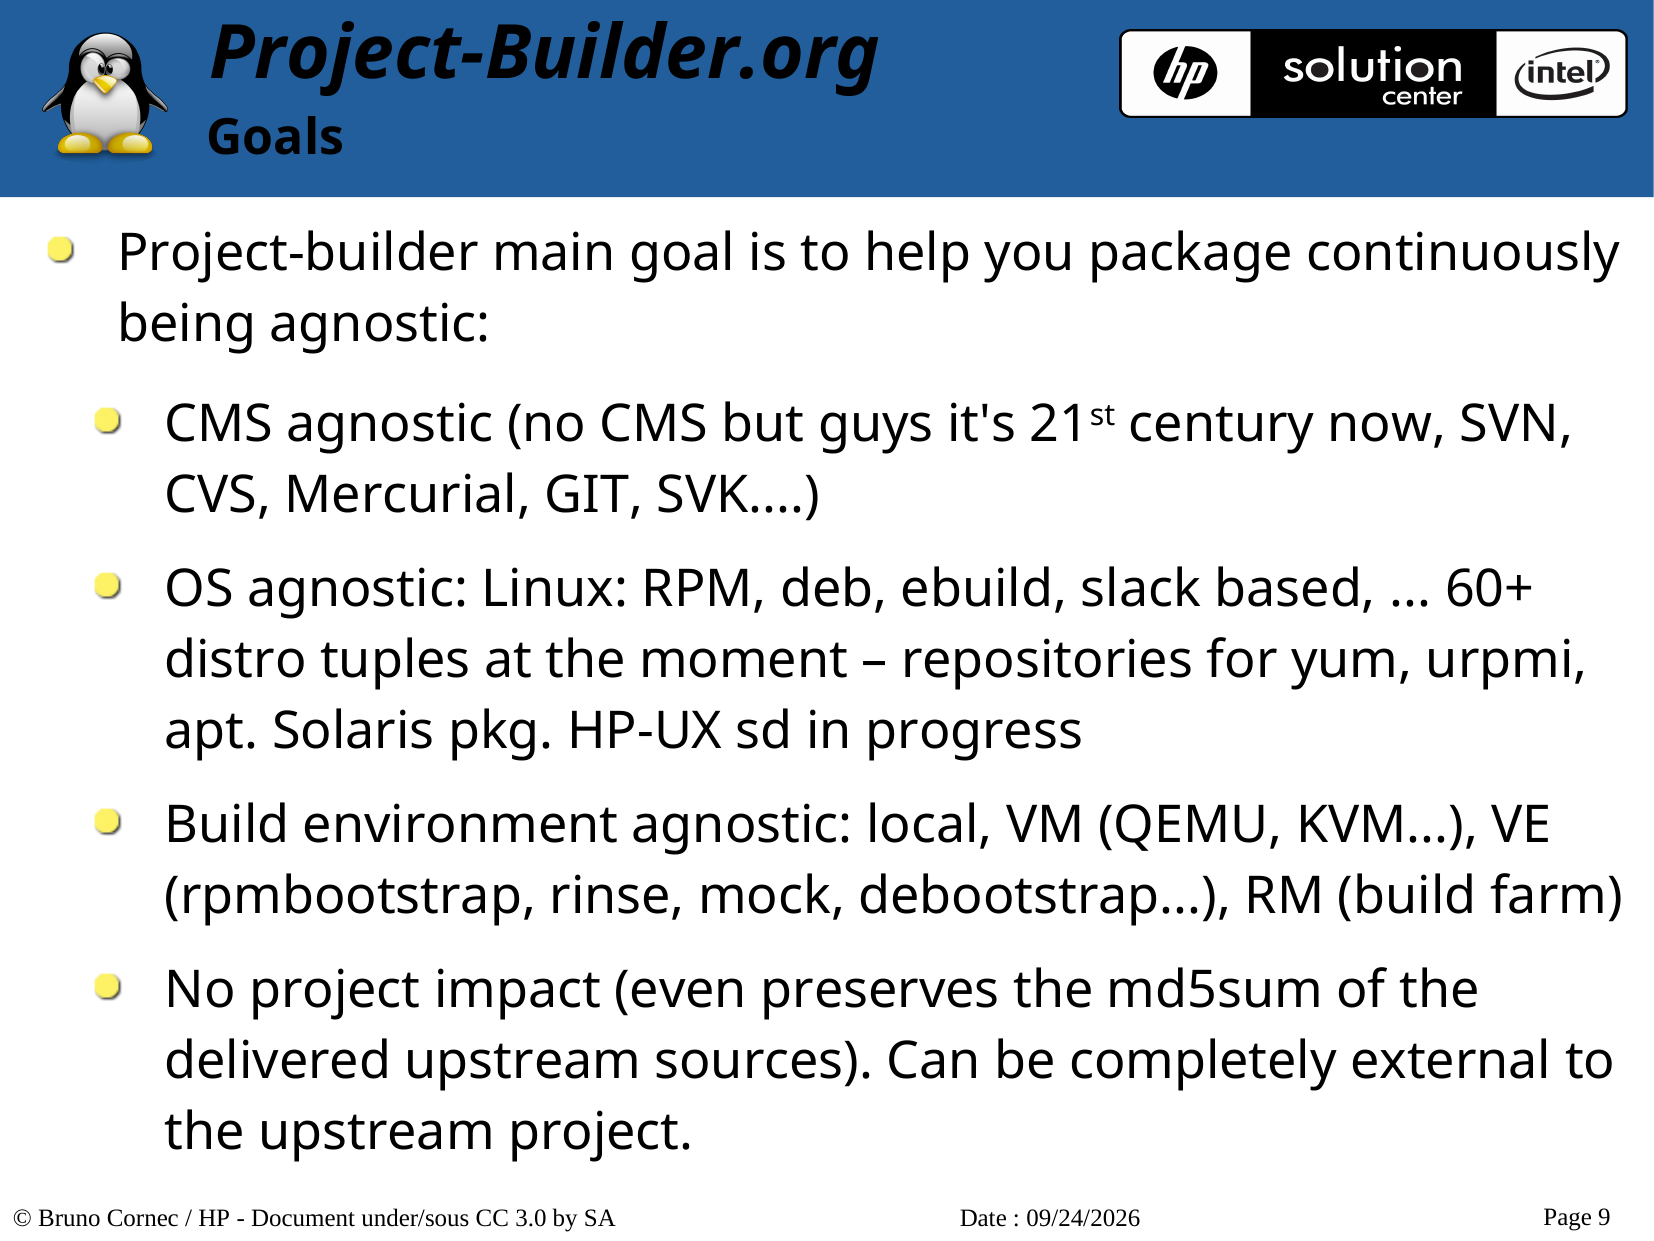

Goals
# Project-builder main goal is to help you package continuously being agnostic:
CMS agnostic (no CMS but guys it's 21st century now, SVN, CVS, Mercurial, GIT, SVK....)
OS agnostic: Linux: RPM, deb, ebuild, slack based, ... 60+ distro tuples at the moment – repositories for yum, urpmi, apt. Solaris pkg. HP-UX sd in progress
Build environment agnostic: local, VM (QEMU, KVM...), VE (rpmbootstrap, rinse, mock, debootstrap...), RM (build farm)
No project impact (even preserves the md5sum of the delivered upstream sources). Can be completely external to the upstream project.